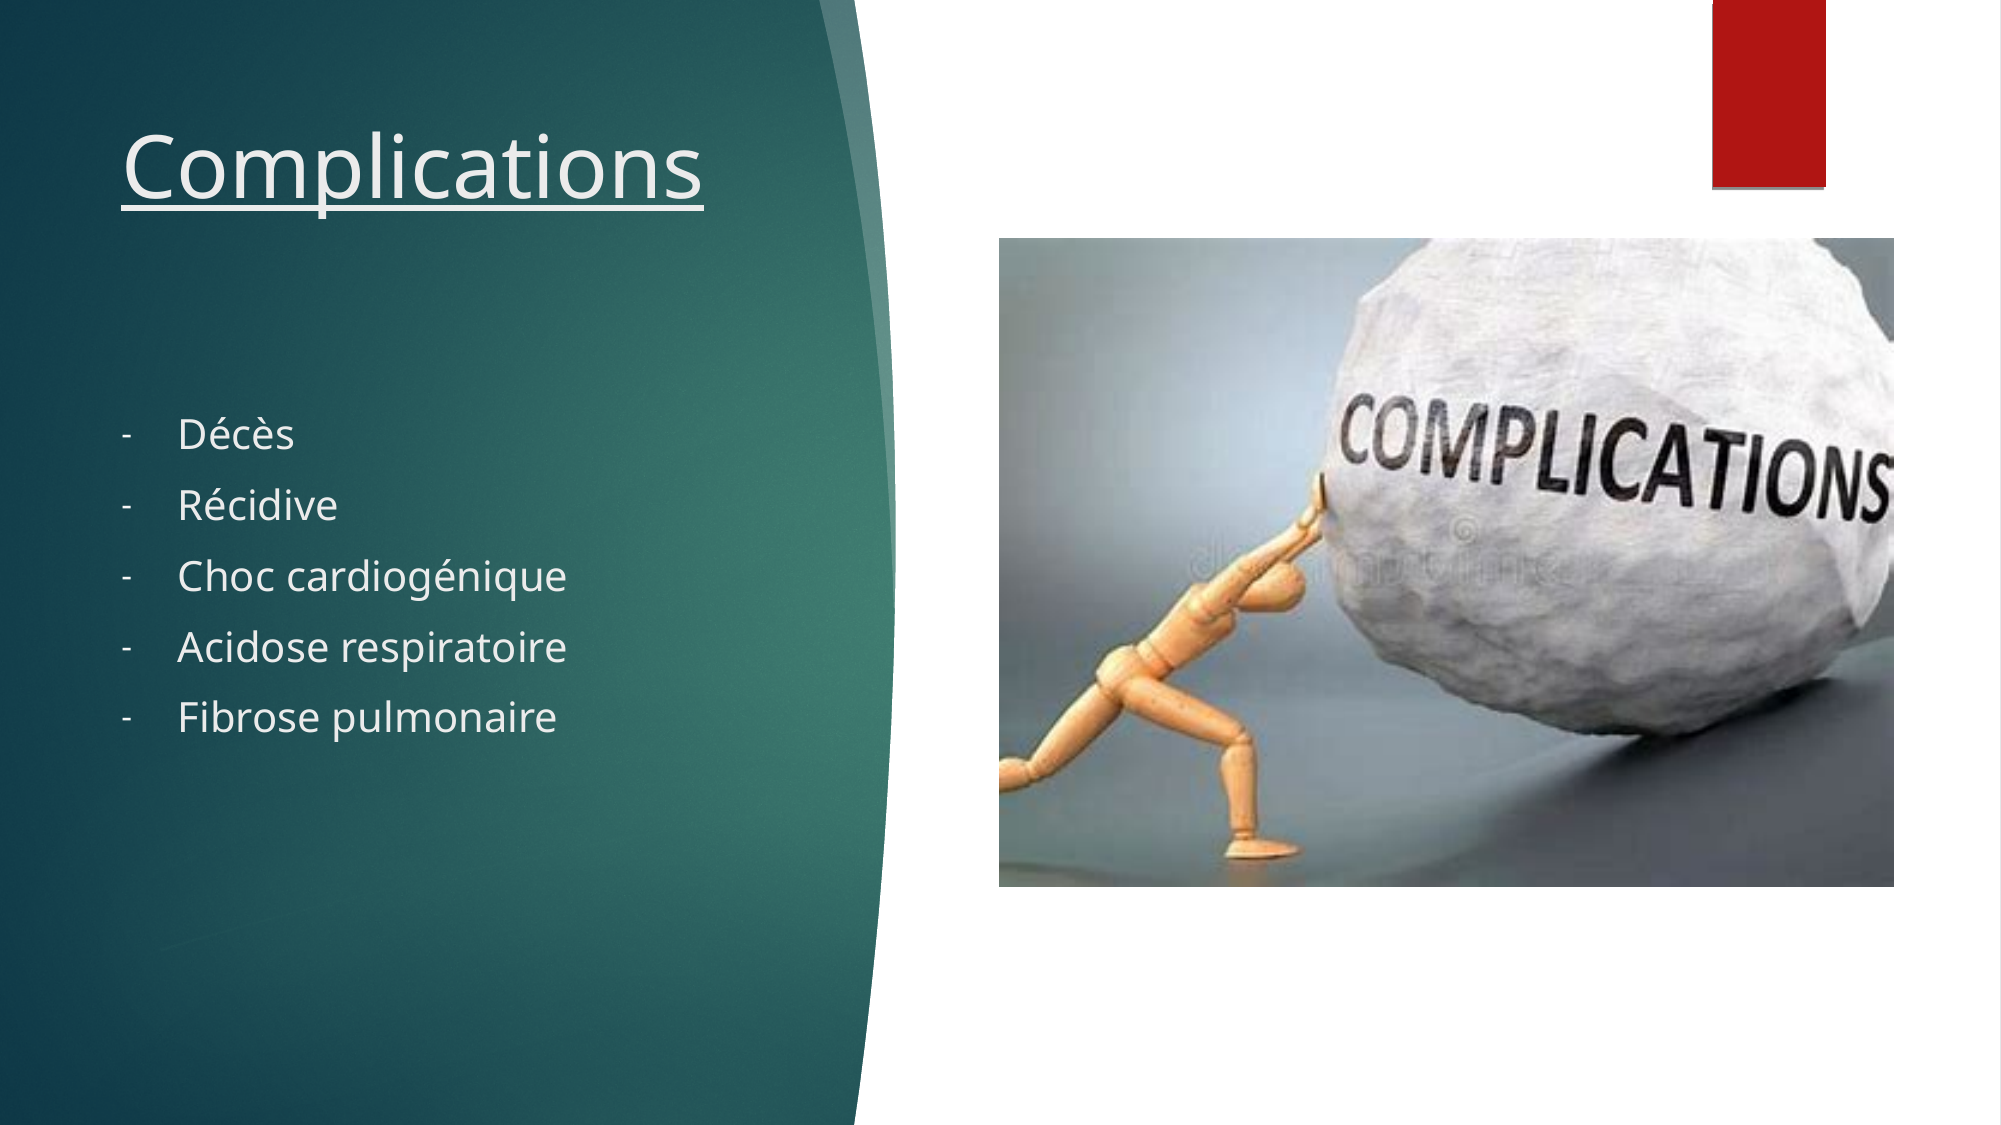

# Complications
Décès
Récidive
Choc cardiogénique
Acidose respiratoire
Fibrose pulmonaire